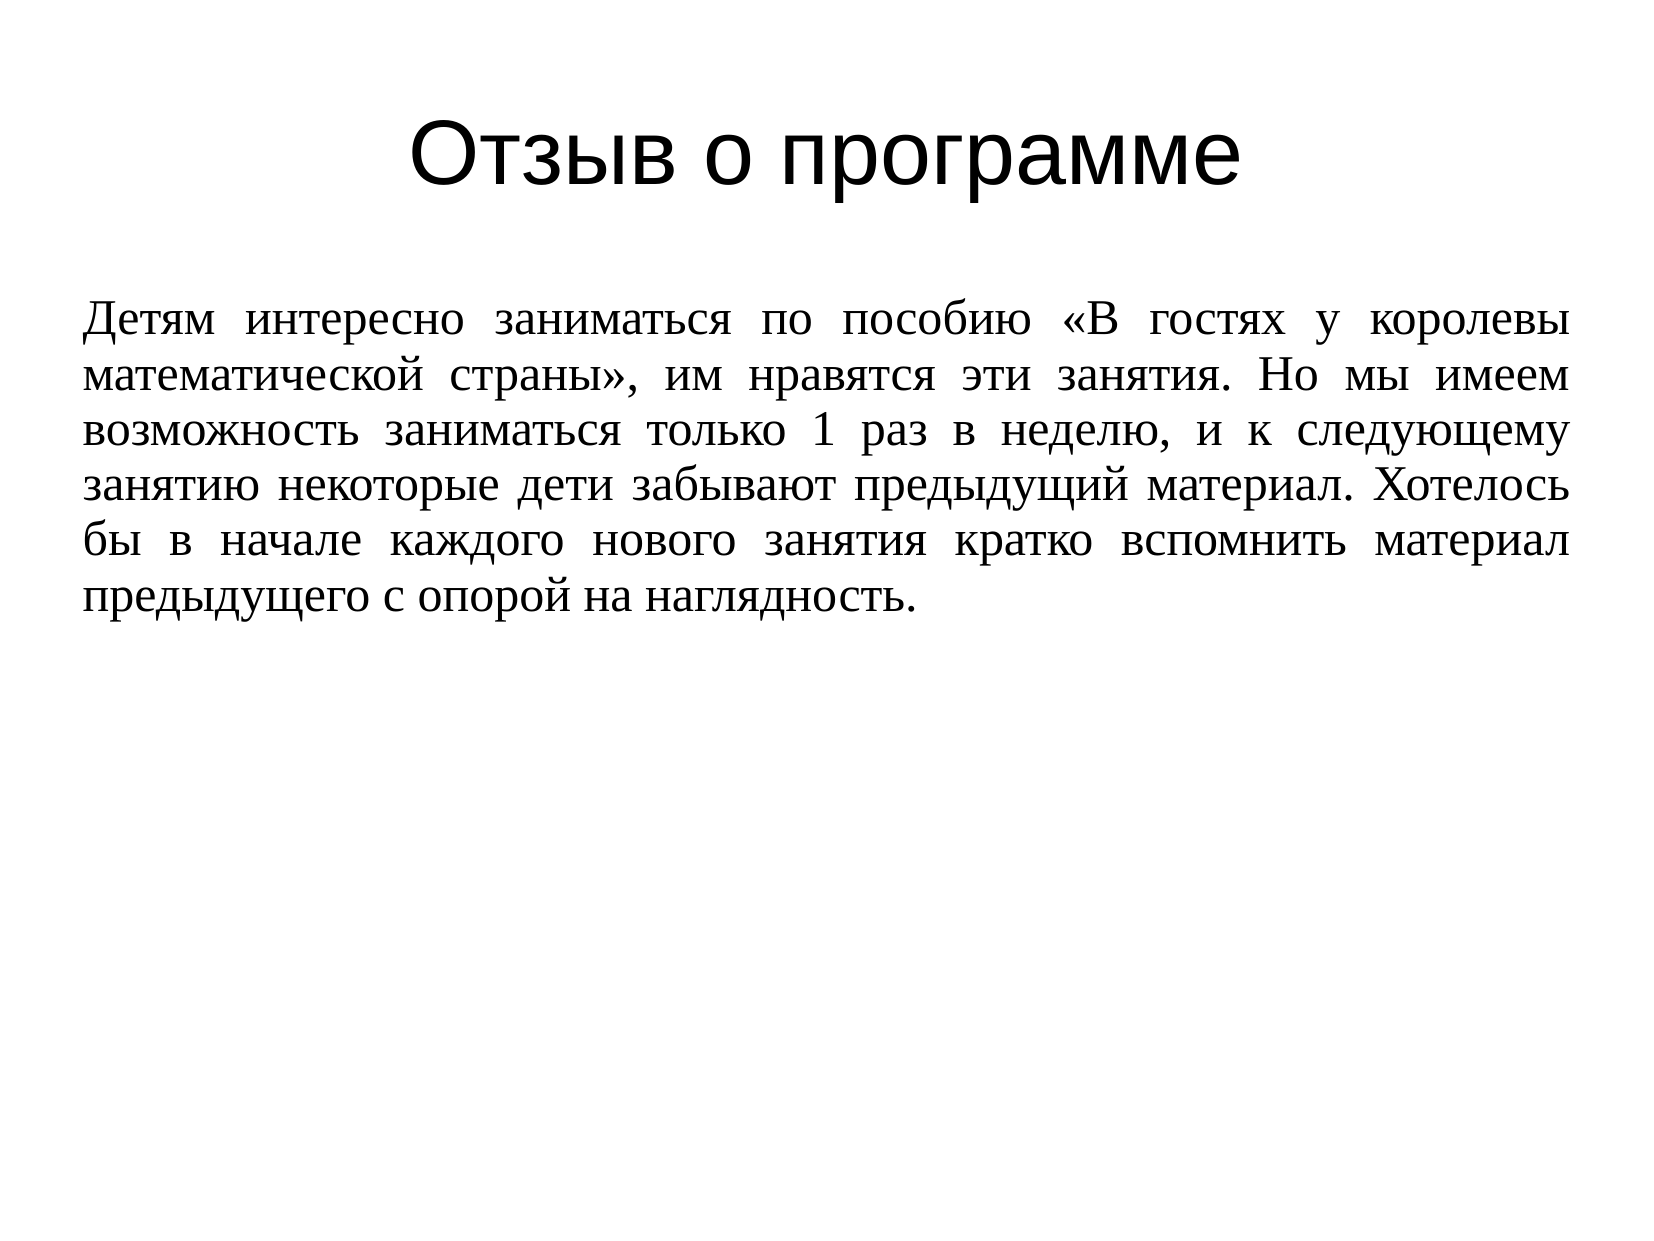

# Отзыв о программе
Детям интересно заниматься по пособию «В гостях у королевы математической страны», им нравятся эти занятия. Но мы имеем возможность заниматься только 1 раз в неделю, и к следующему занятию некоторые дети забывают предыдущий материал. Хотелось бы в начале каждого нового занятия кратко вспомнить материал предыдущего с опорой на наглядность.